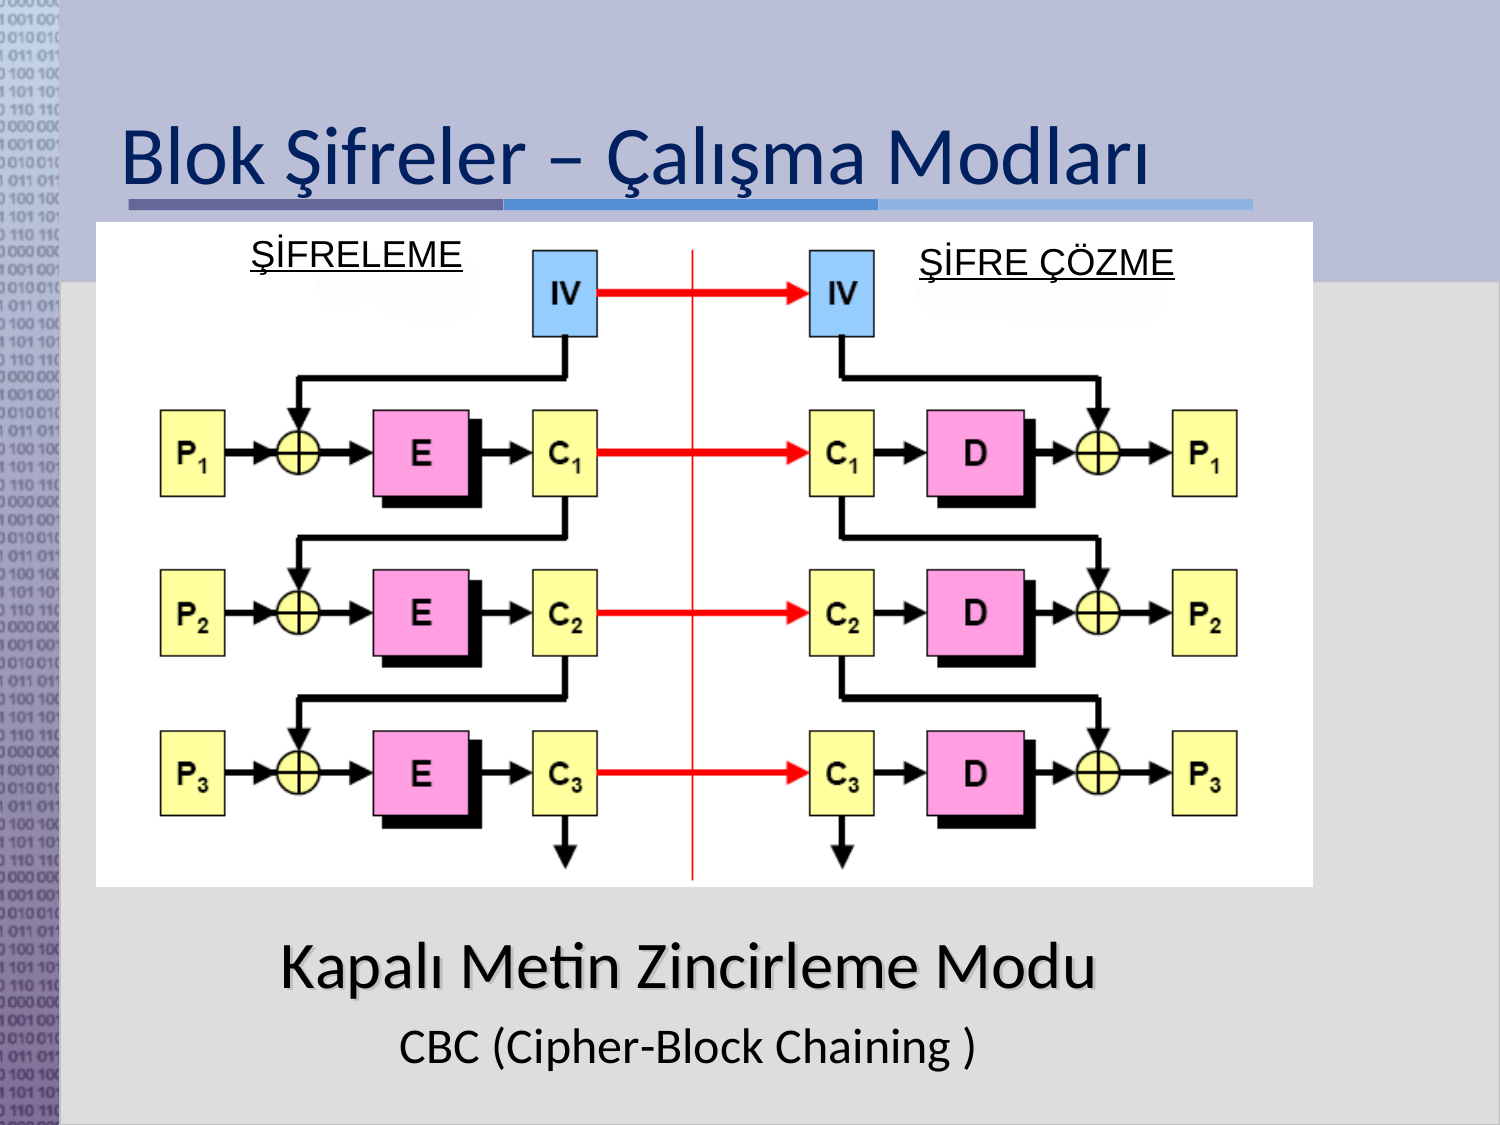

Blok Şifreler – Çalışma Modları
ŞİFRE ÇÖZME
ŞİFRELEME
Kapalı Metin Zincirleme Modu
CBC (Cipher-Block Chaining )